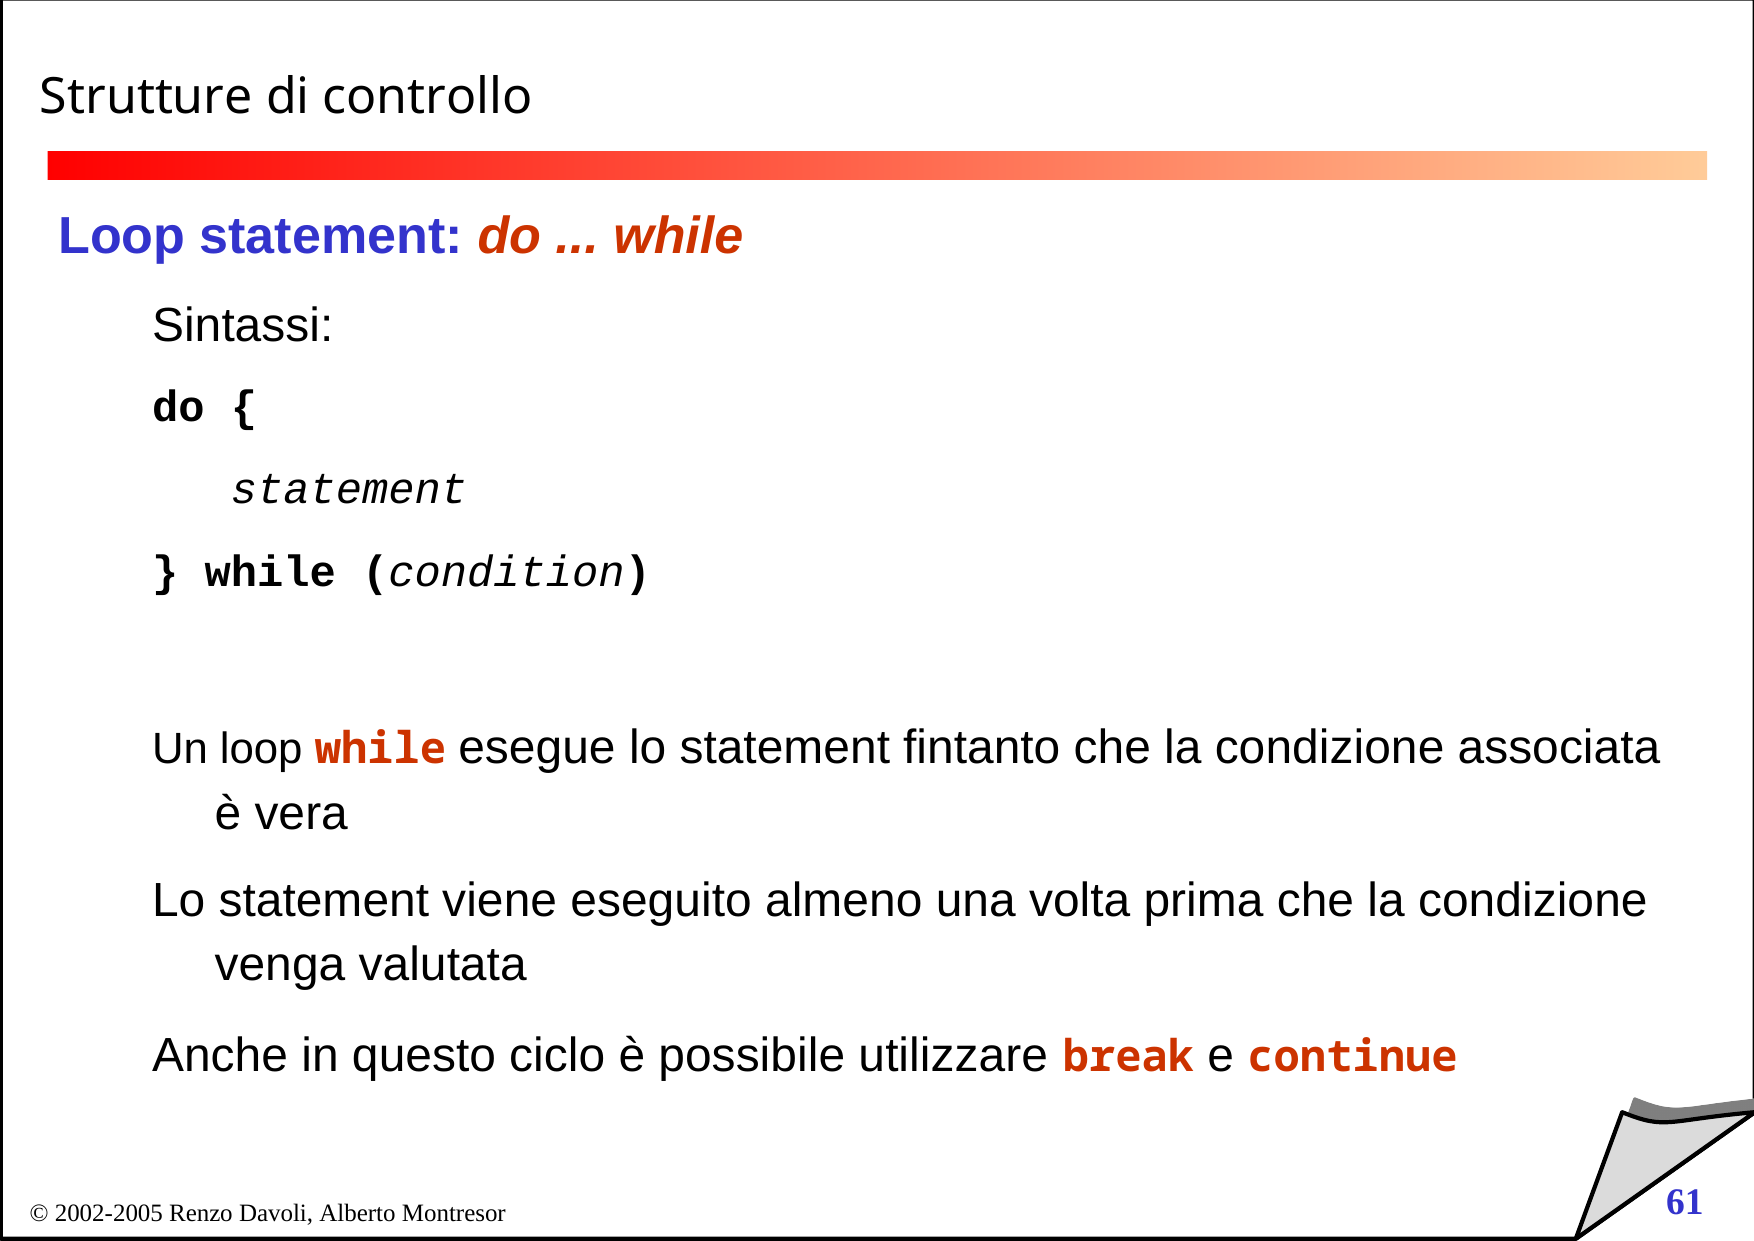

# Strutture di controllo
Loop statement: do ... while
Sintassi:
do {
 statement
} while (condition)
Un loop while esegue lo statement fintanto che la condizione associata è vera
Lo statement viene eseguito almeno una volta prima che la condizione venga valutata
Anche in questo ciclo è possibile utilizzare break e continue